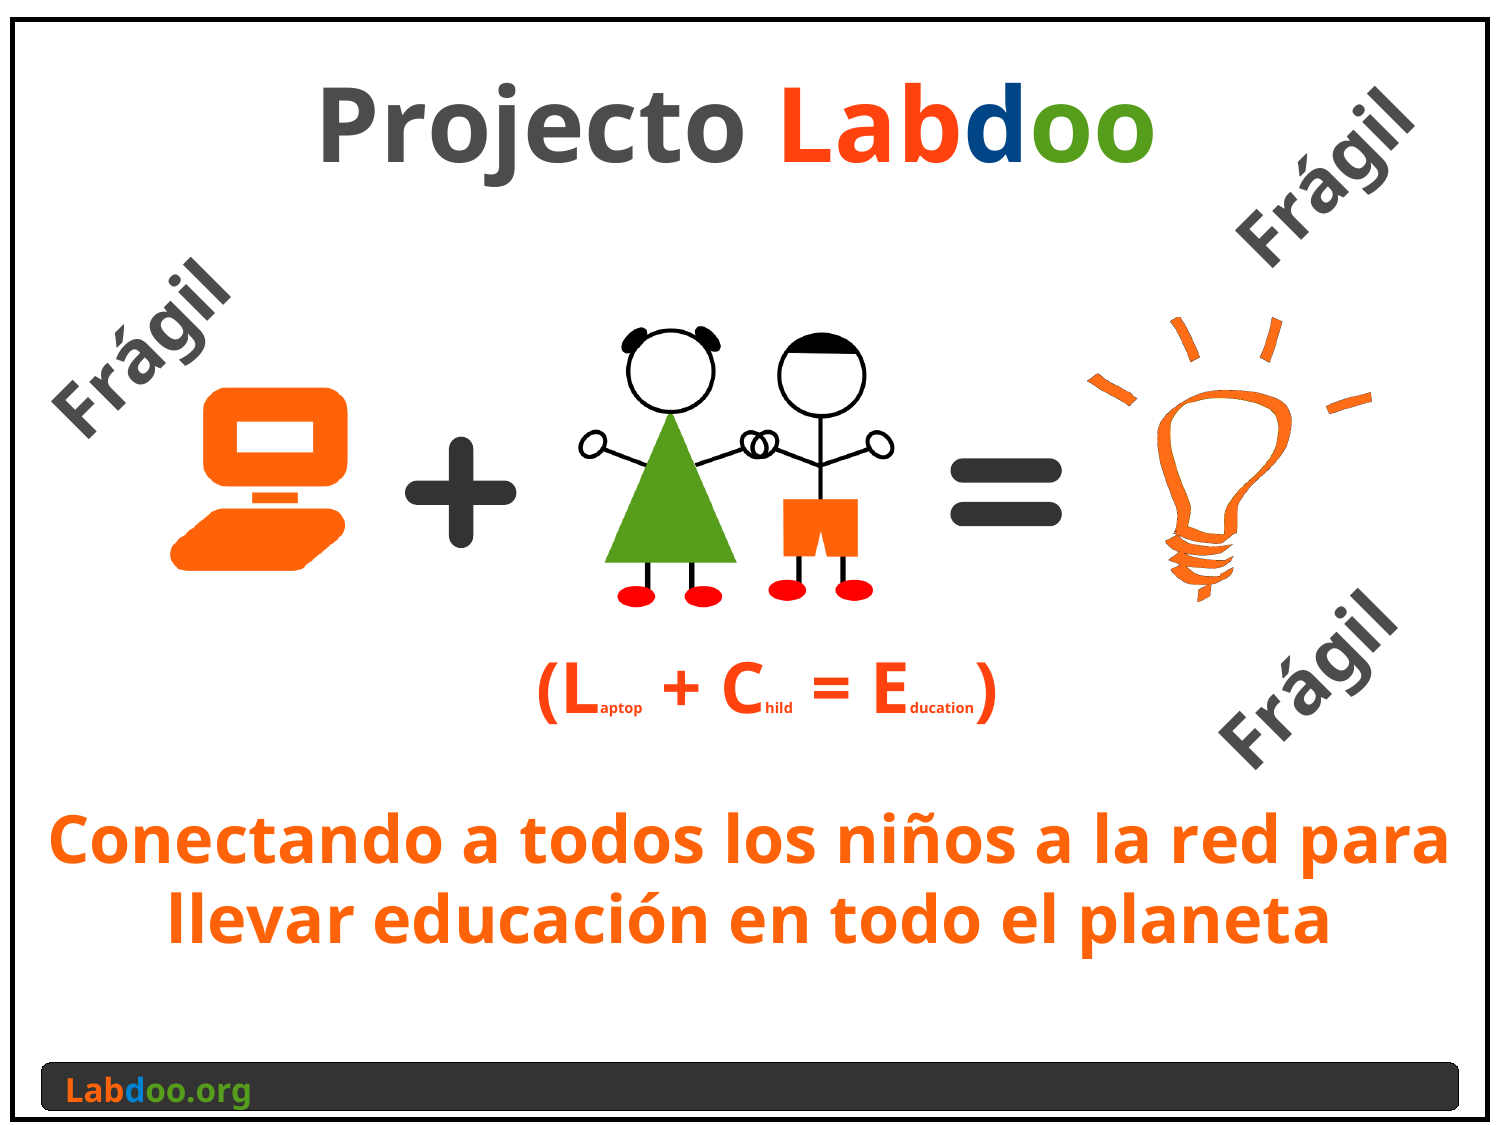

Frágil
Projecto Labdoo
Frágil
Frágil
(Laptop + Child = Education)
Conectando a todos los niños a la red para llevar educación en todo el planeta